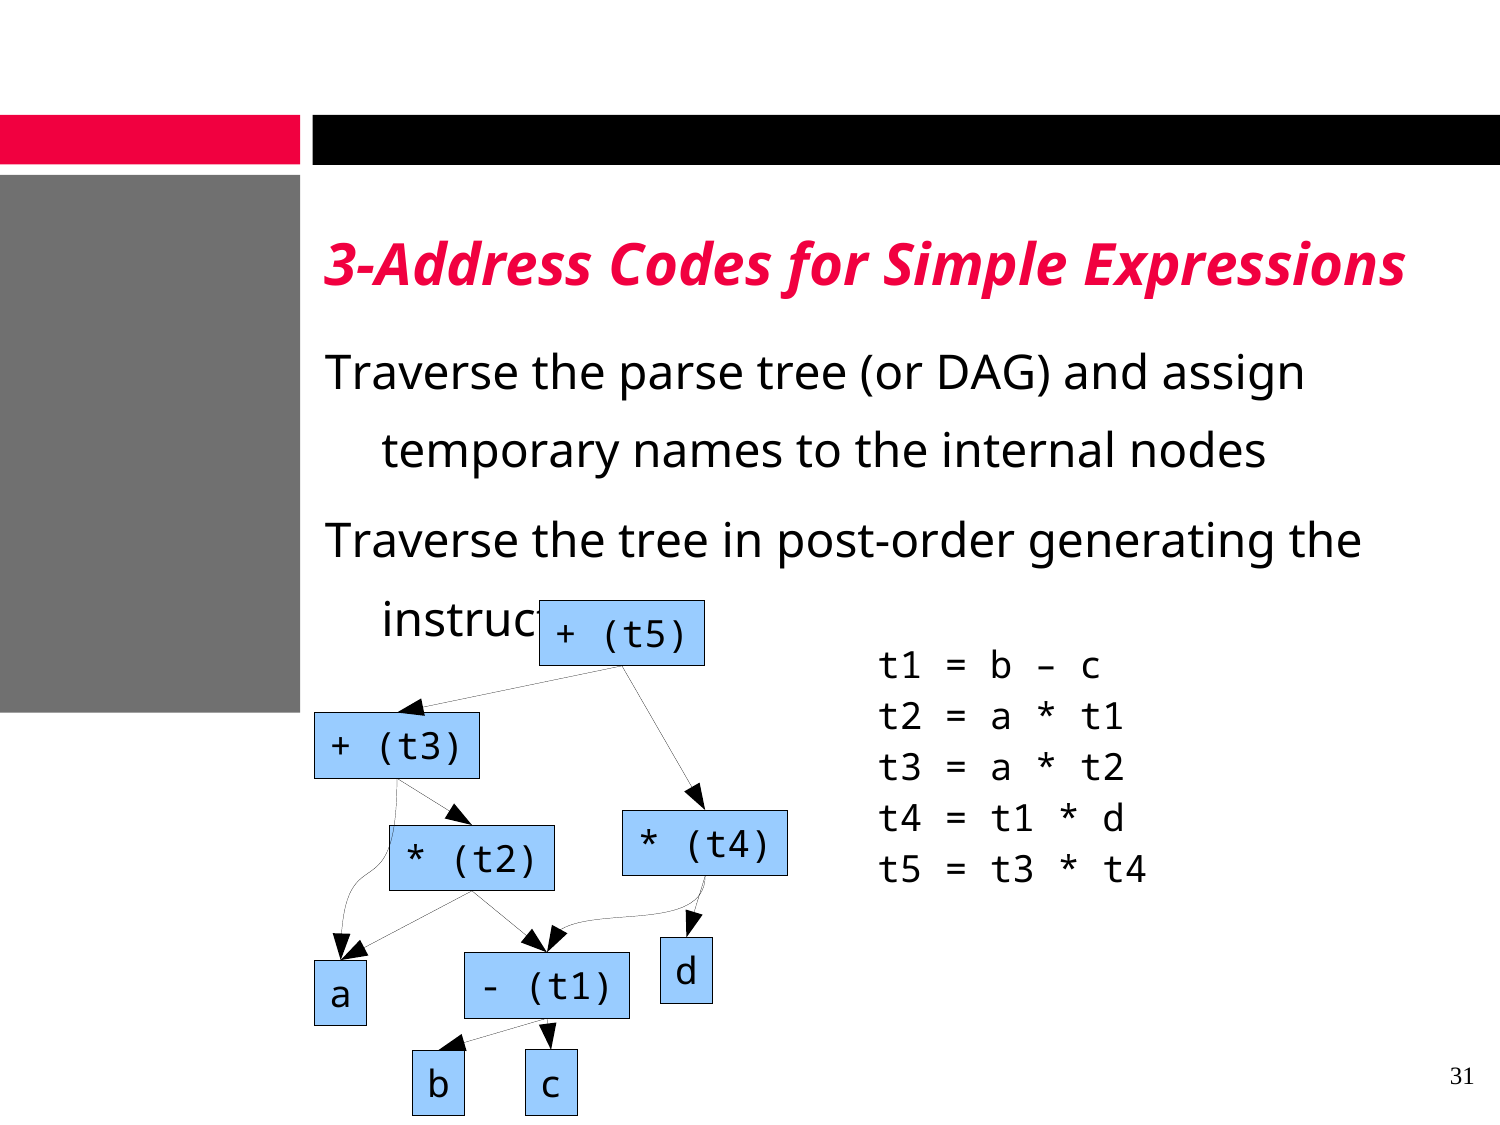

# 3-Address Codes for Simple Expressions
Traverse the parse tree (or DAG) and assign temporary names to the internal nodes
Traverse the tree in post-order generating the instructions
+ (t5)
t1 = b – c
t2 = a * t1
t3 = a * t2
t4 = t1 * d
t5 = t3 * t4
+ (t3)
* (t4)
* (t2)
d
- (t1)
a
c
b
31